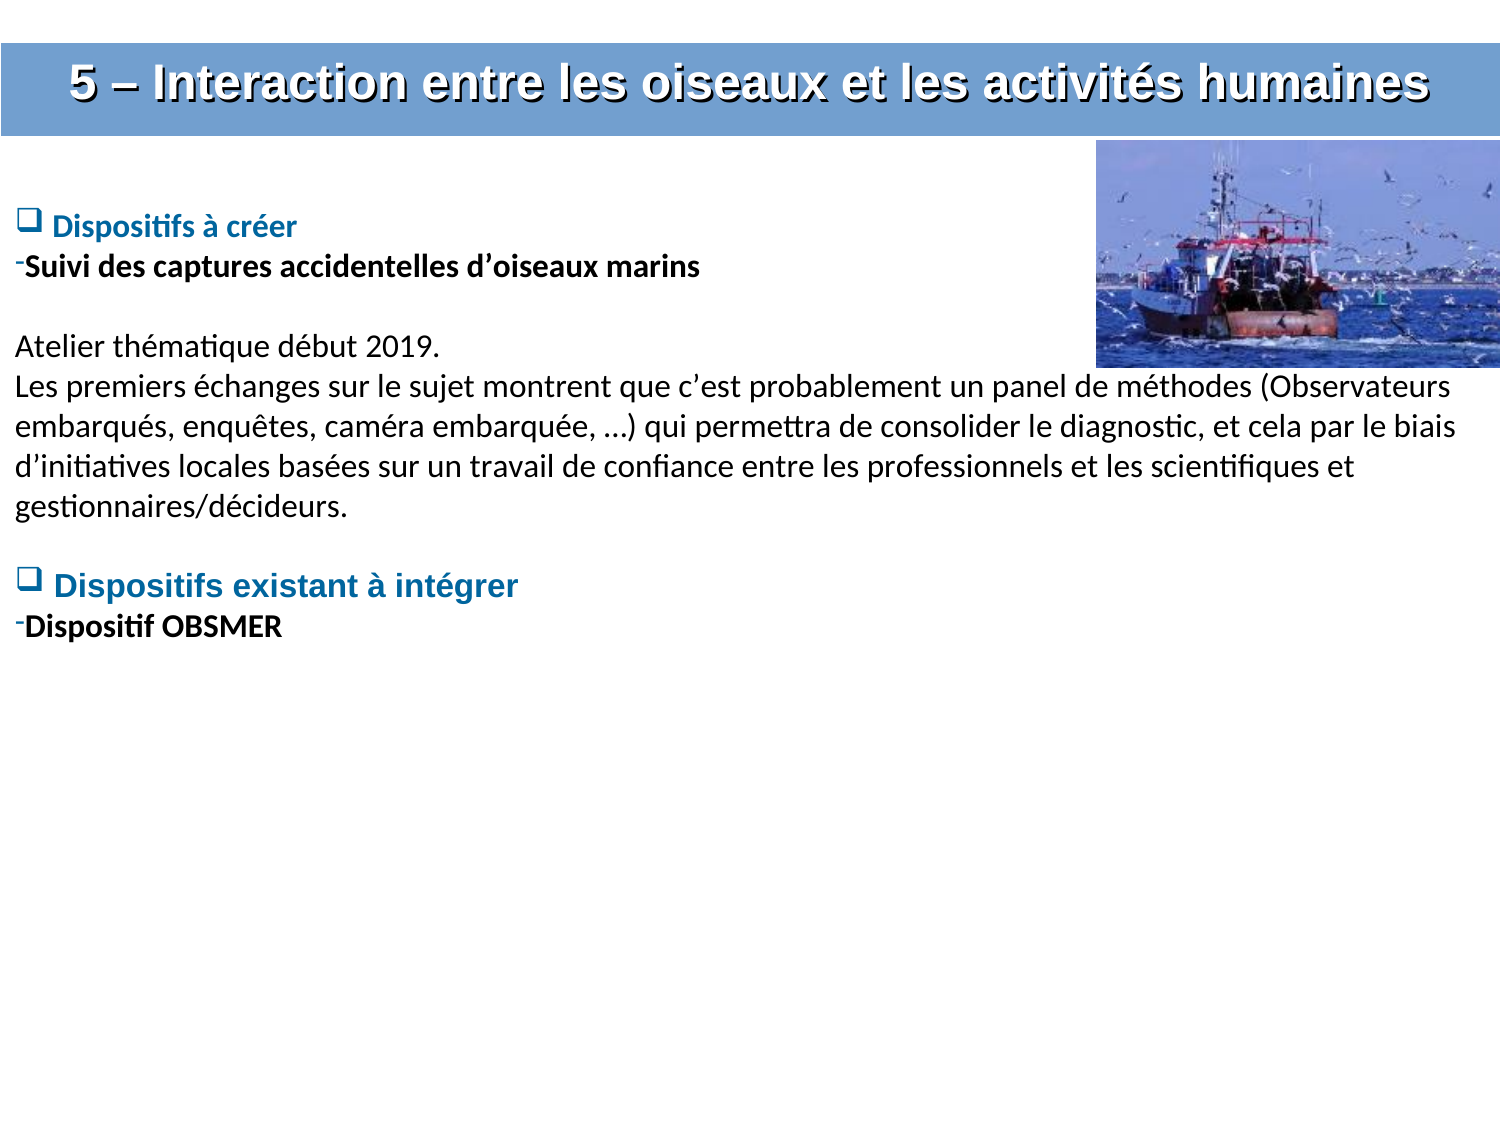

| 5 – Interaction entre les oiseaux et les activités humaines |
| --- |
 Dispositifs à créer
Suivi des captures accidentelles d’oiseaux marins
Atelier thématique début 2019.
Les premiers échanges sur le sujet montrent que c’est probablement un panel de méthodes (Observateurs embarqués, enquêtes, caméra embarquée, …) qui permettra de consolider le diagnostic, et cela par le biais d’initiatives locales basées sur un travail de confiance entre les professionnels et les scientifiques et gestionnaires/décideurs.
 Dispositifs existant à intégrer
Dispositif OBSMER